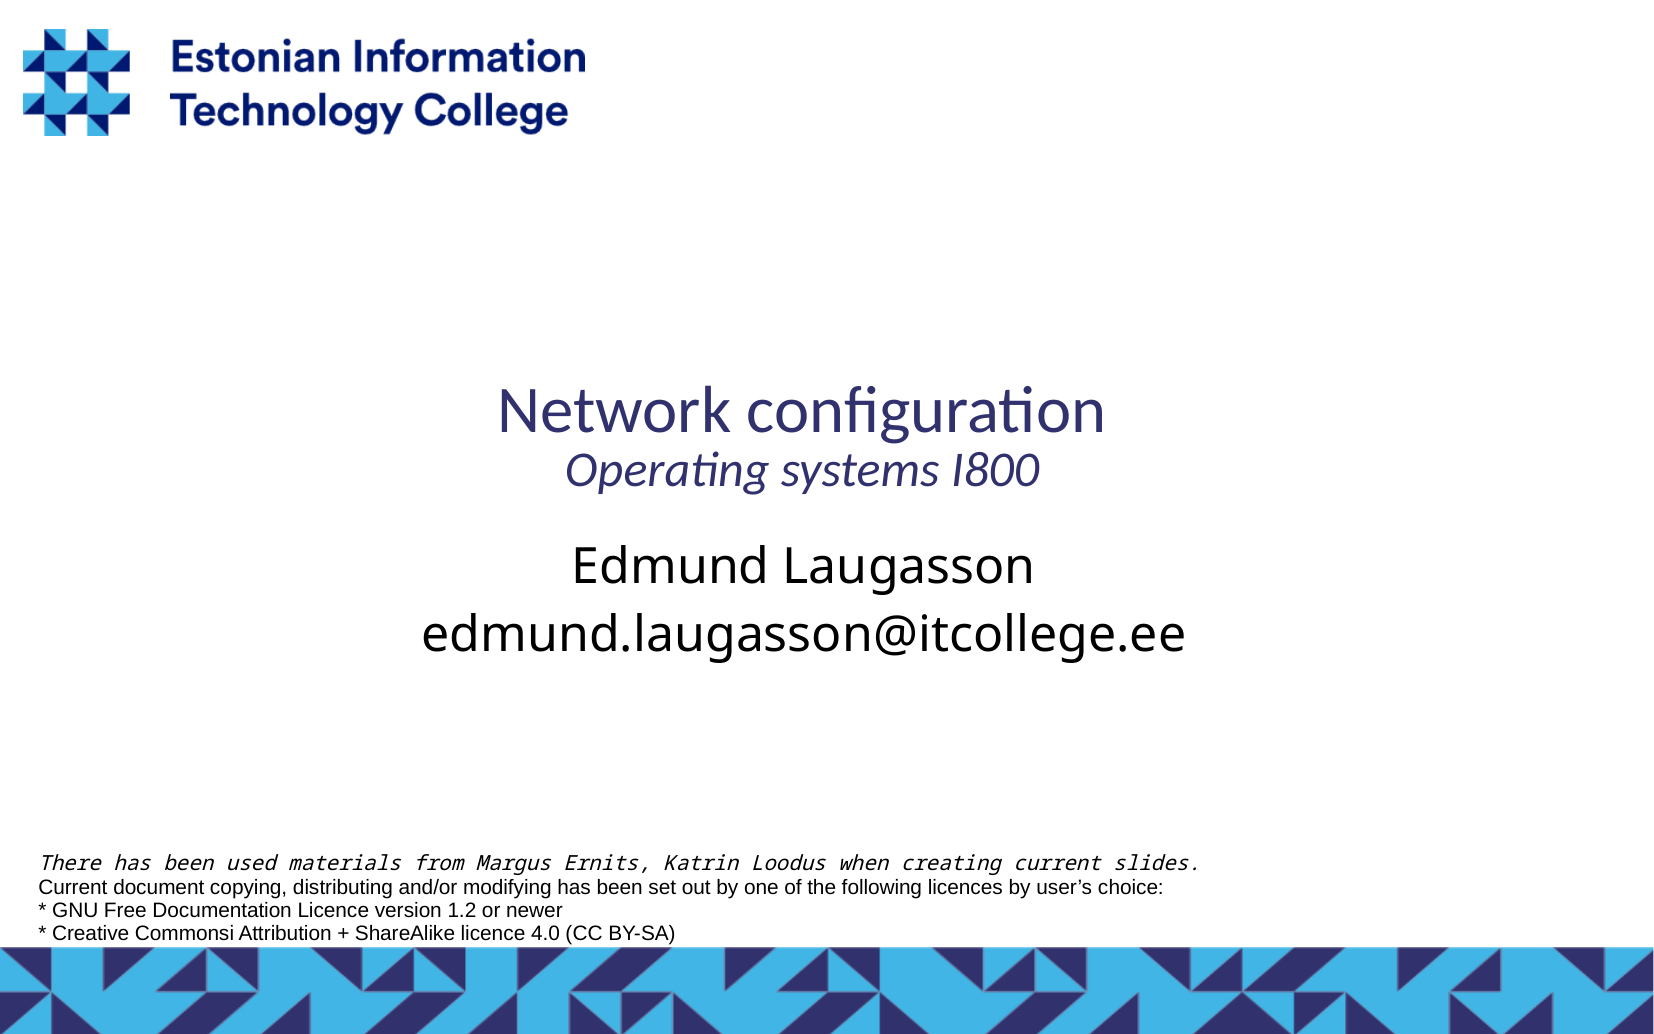

# Network configuration Operating systems I800
Edmund Laugasson
edmund.laugasson@itcollege.ee
There has been used materials from Margus Ernits, Katrin Loodus when creating current slides.
Current document copying, distributing and/or modifying has been set out by one of the following licences by user’s choice:
* GNU Free Documentation Licence version 1.2 or newer
* Creative Commonsi Attribution + ShareAlike licence 4.0 (CC BY-SA)